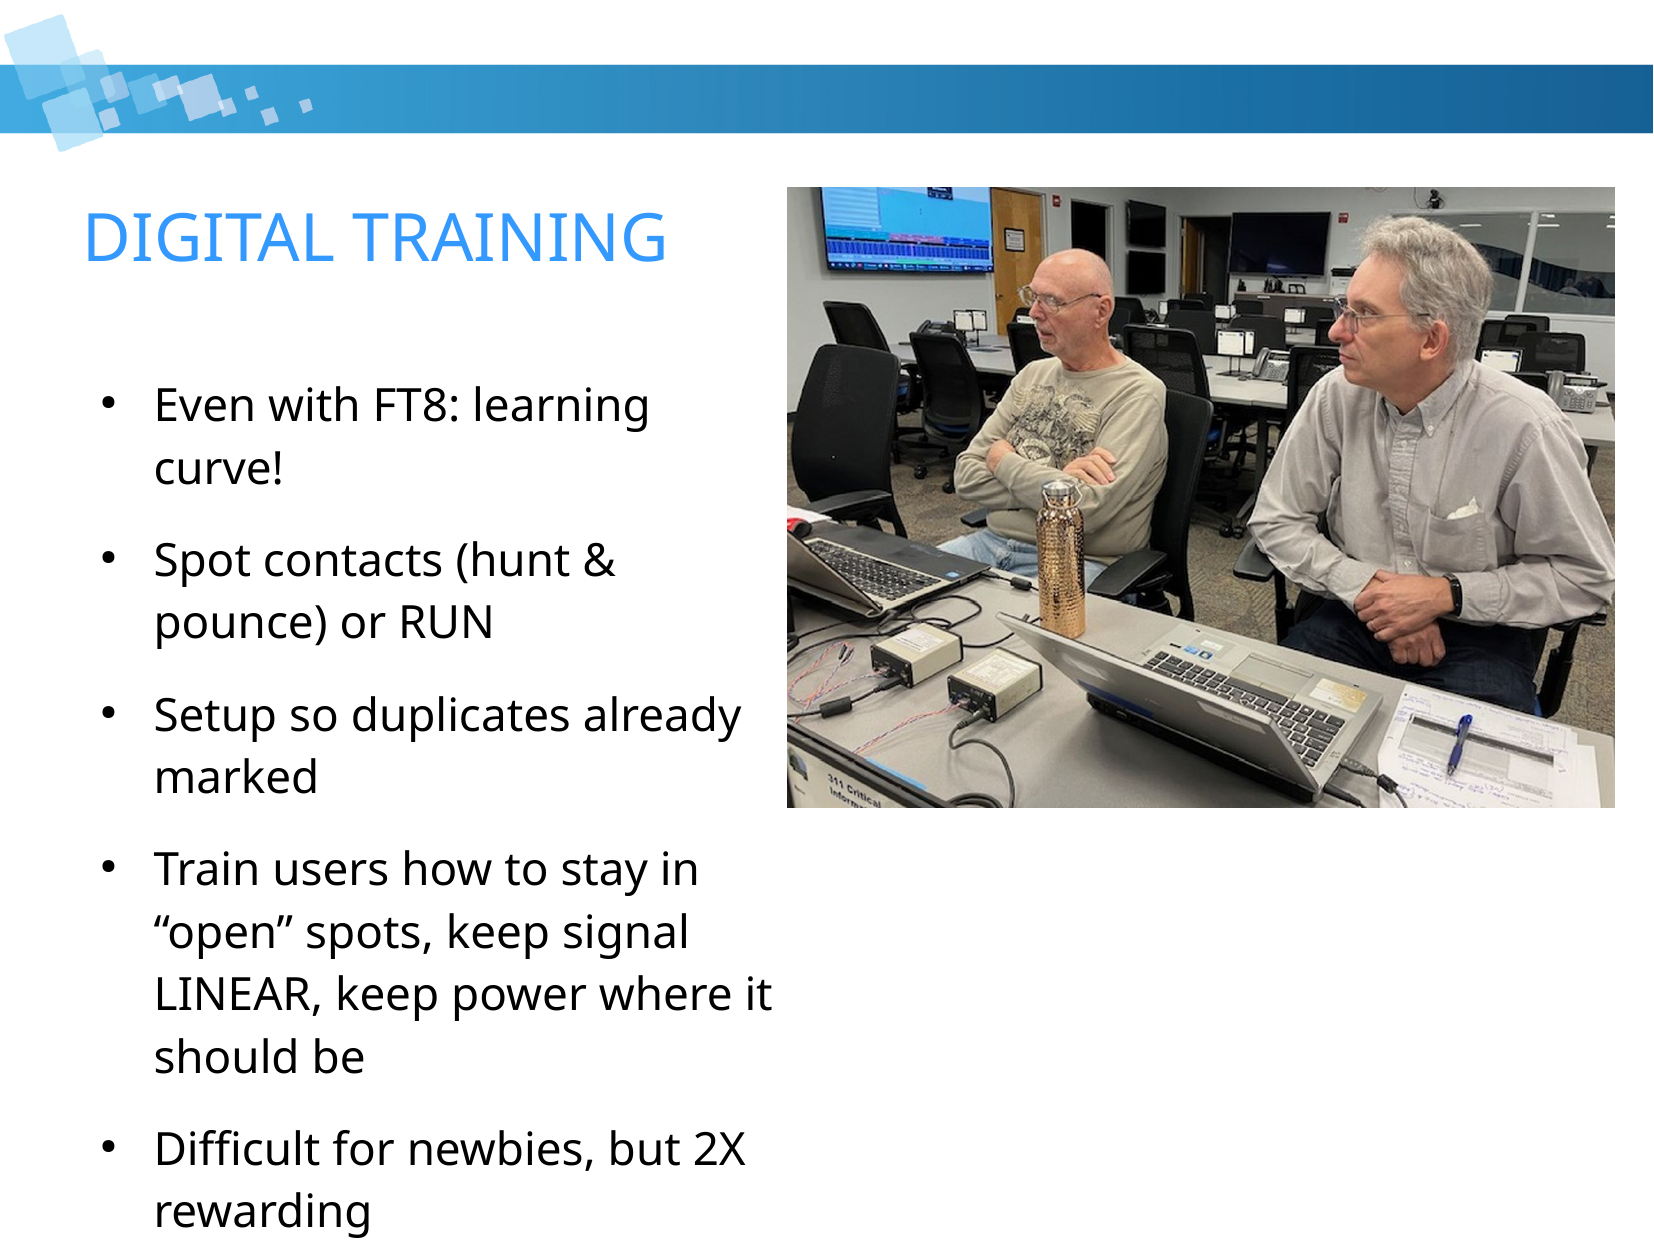

# DIGITAL TRAINING
Even with FT8: learning curve!
Spot contacts (hunt & pounce) or RUN
Setup so duplicates already marked
Train users how to stay in “open” spots, keep signal LINEAR, keep power where it should be
Difficult for newbies, but 2X rewarding